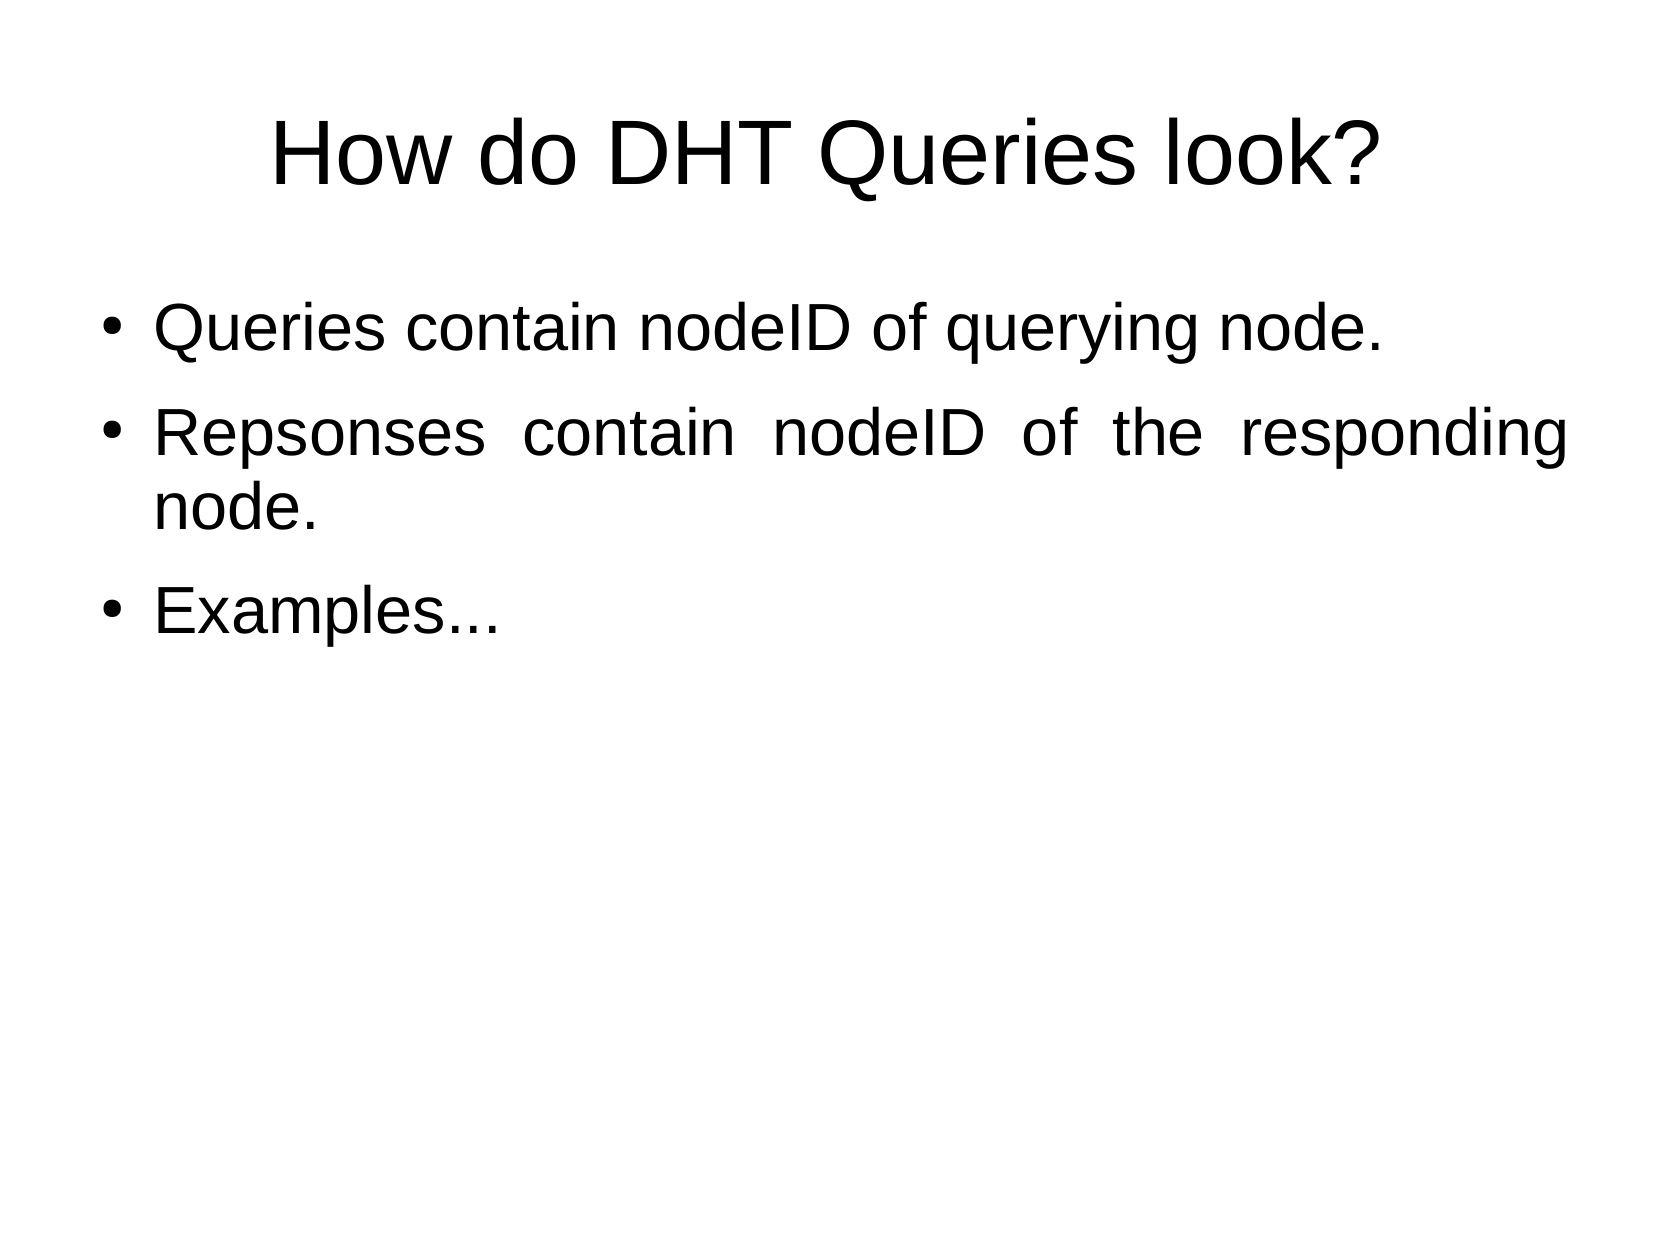

# How do DHT Queries look?
Queries contain nodeID of querying node.
Repsonses contain nodeID of the responding node.
Examples...